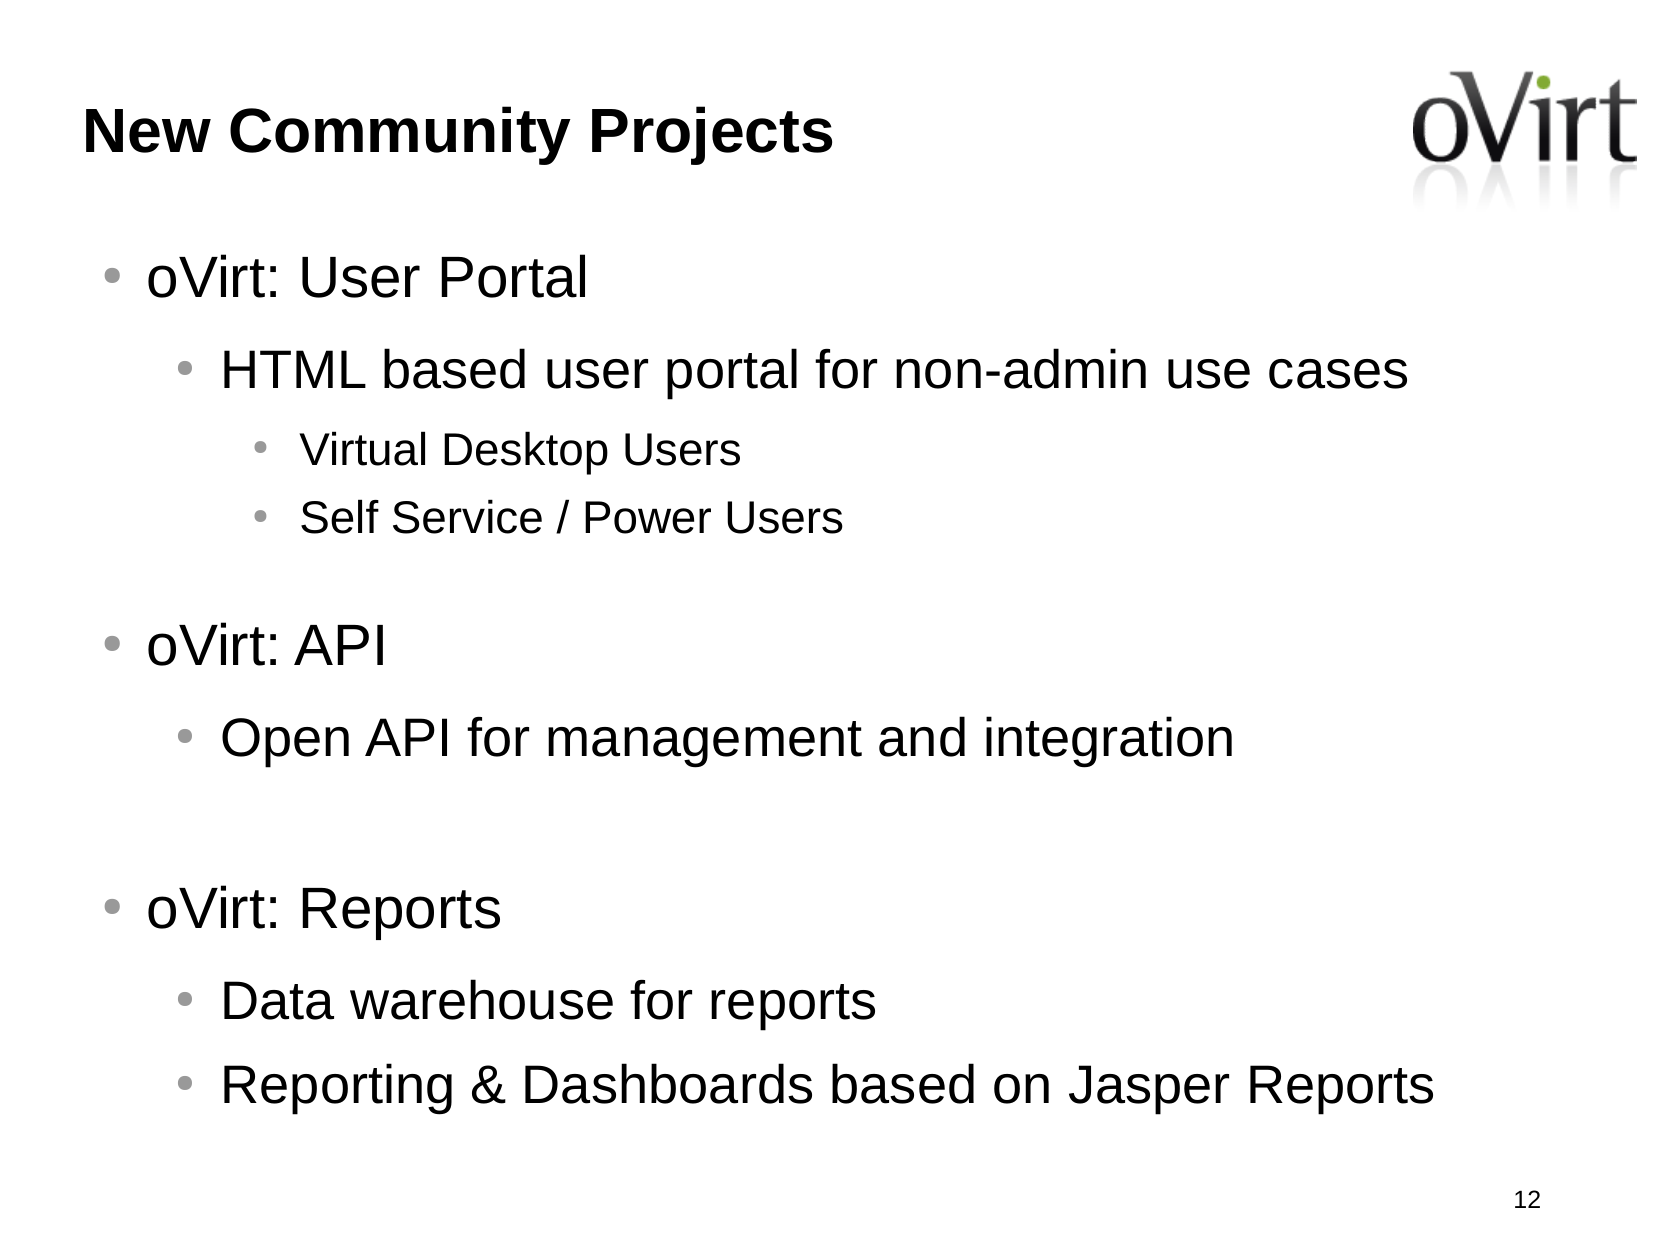

# New Community Projects
oVirt: User Portal
HTML based user portal for non-admin use cases
Virtual Desktop Users
Self Service / Power Users
oVirt: API
Open API for management and integration
oVirt: Reports
Data warehouse for reports
Reporting & Dashboards based on Jasper Reports